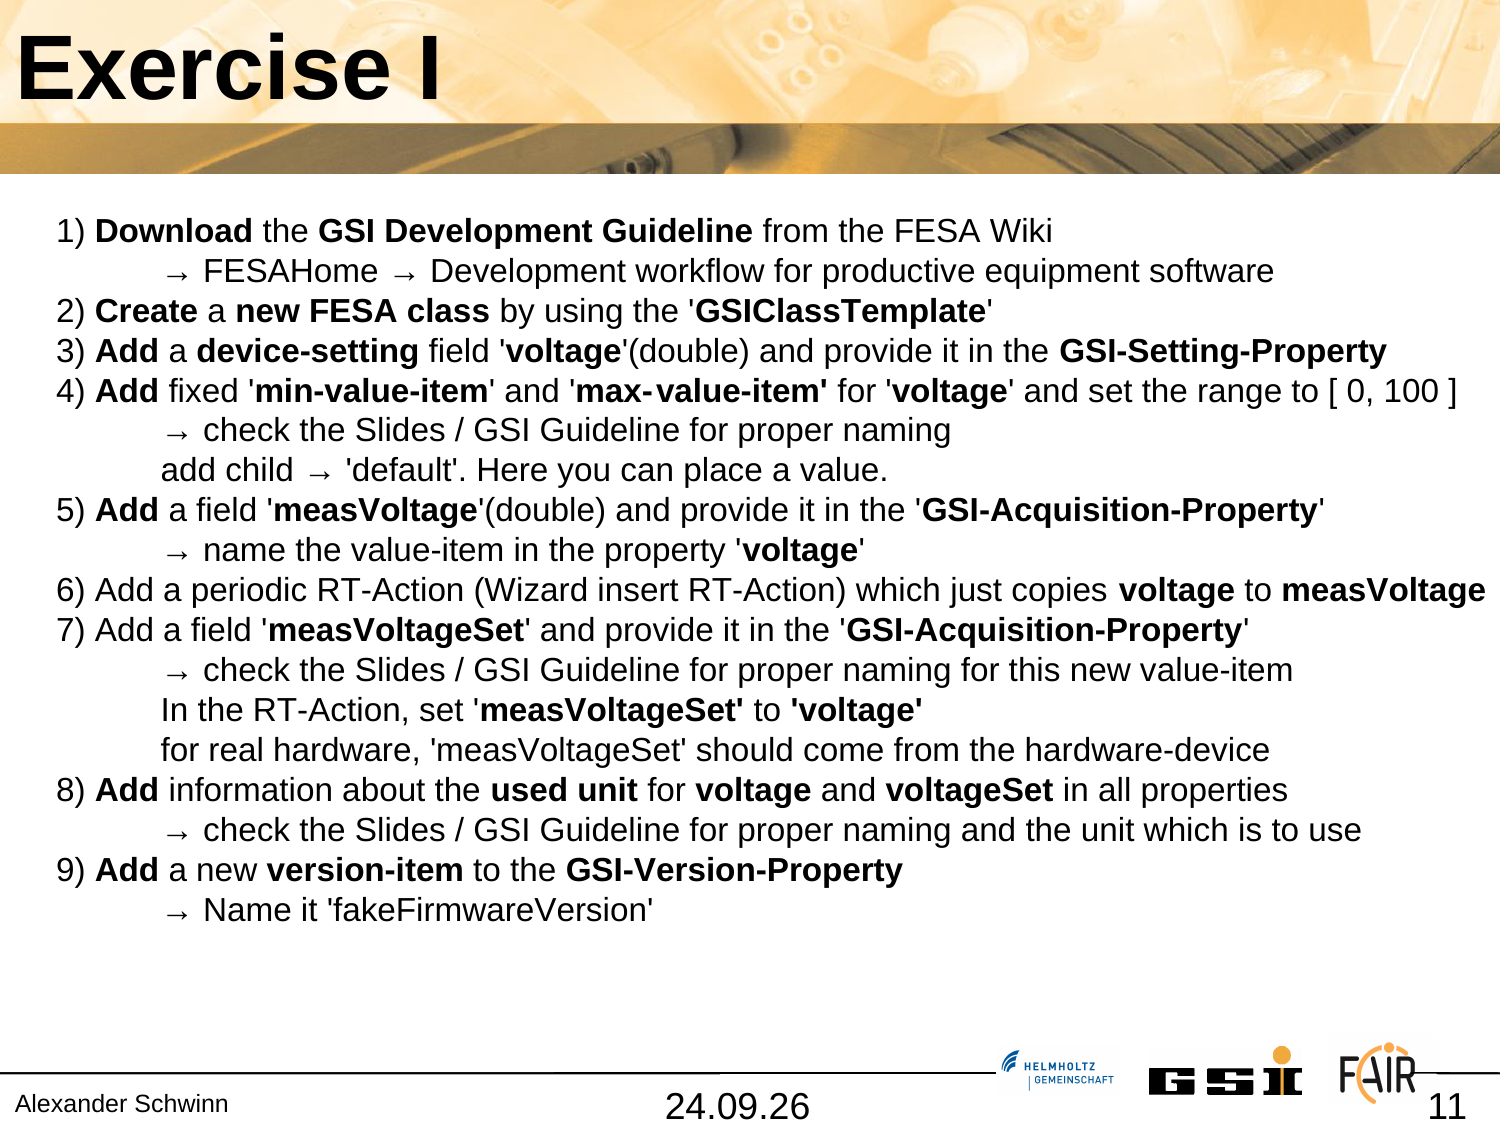

# Exercise I
 Download the GSI Development Guideline from the FESA Wiki
→ FESAHome → Development workflow for productive equipment software
 Create a new FESA class by using the 'GSIClassTemplate'
 Add a device-setting field 'voltage'(double) and provide it in the GSI-Setting-Property
 Add fixed 'min-value-item' and 'max-	value-item' for 'voltage' and set the range to [ 0, 100 ]
→ check the Slides / GSI Guideline for proper naming
add child → 'default'. Here you can place a value.
 Add a field 'measVoltage'(double) and provide it in the 'GSI-Acquisition-Property'
→ name the value-item in the property 'voltage'
 Add a periodic RT-Action (Wizard insert RT-Action) which just copies voltage to measVoltage
 Add a field 'measVoltageSet' and provide it in the 'GSI-Acquisition-Property'
→ check the Slides / GSI Guideline for proper naming for this new value-item
In the RT-Action, set 'measVoltageSet' to 'voltage'
for real hardware, 'measVoltageSet' should come from the hardware-device
 Add information about the used unit for voltage and voltageSet in all properties
→ check the Slides / GSI Guideline for proper naming and the unit which is to use
 Add a new version-item to the GSI-Version-Property
→ Name it 'fakeFirmwareVersion'
11